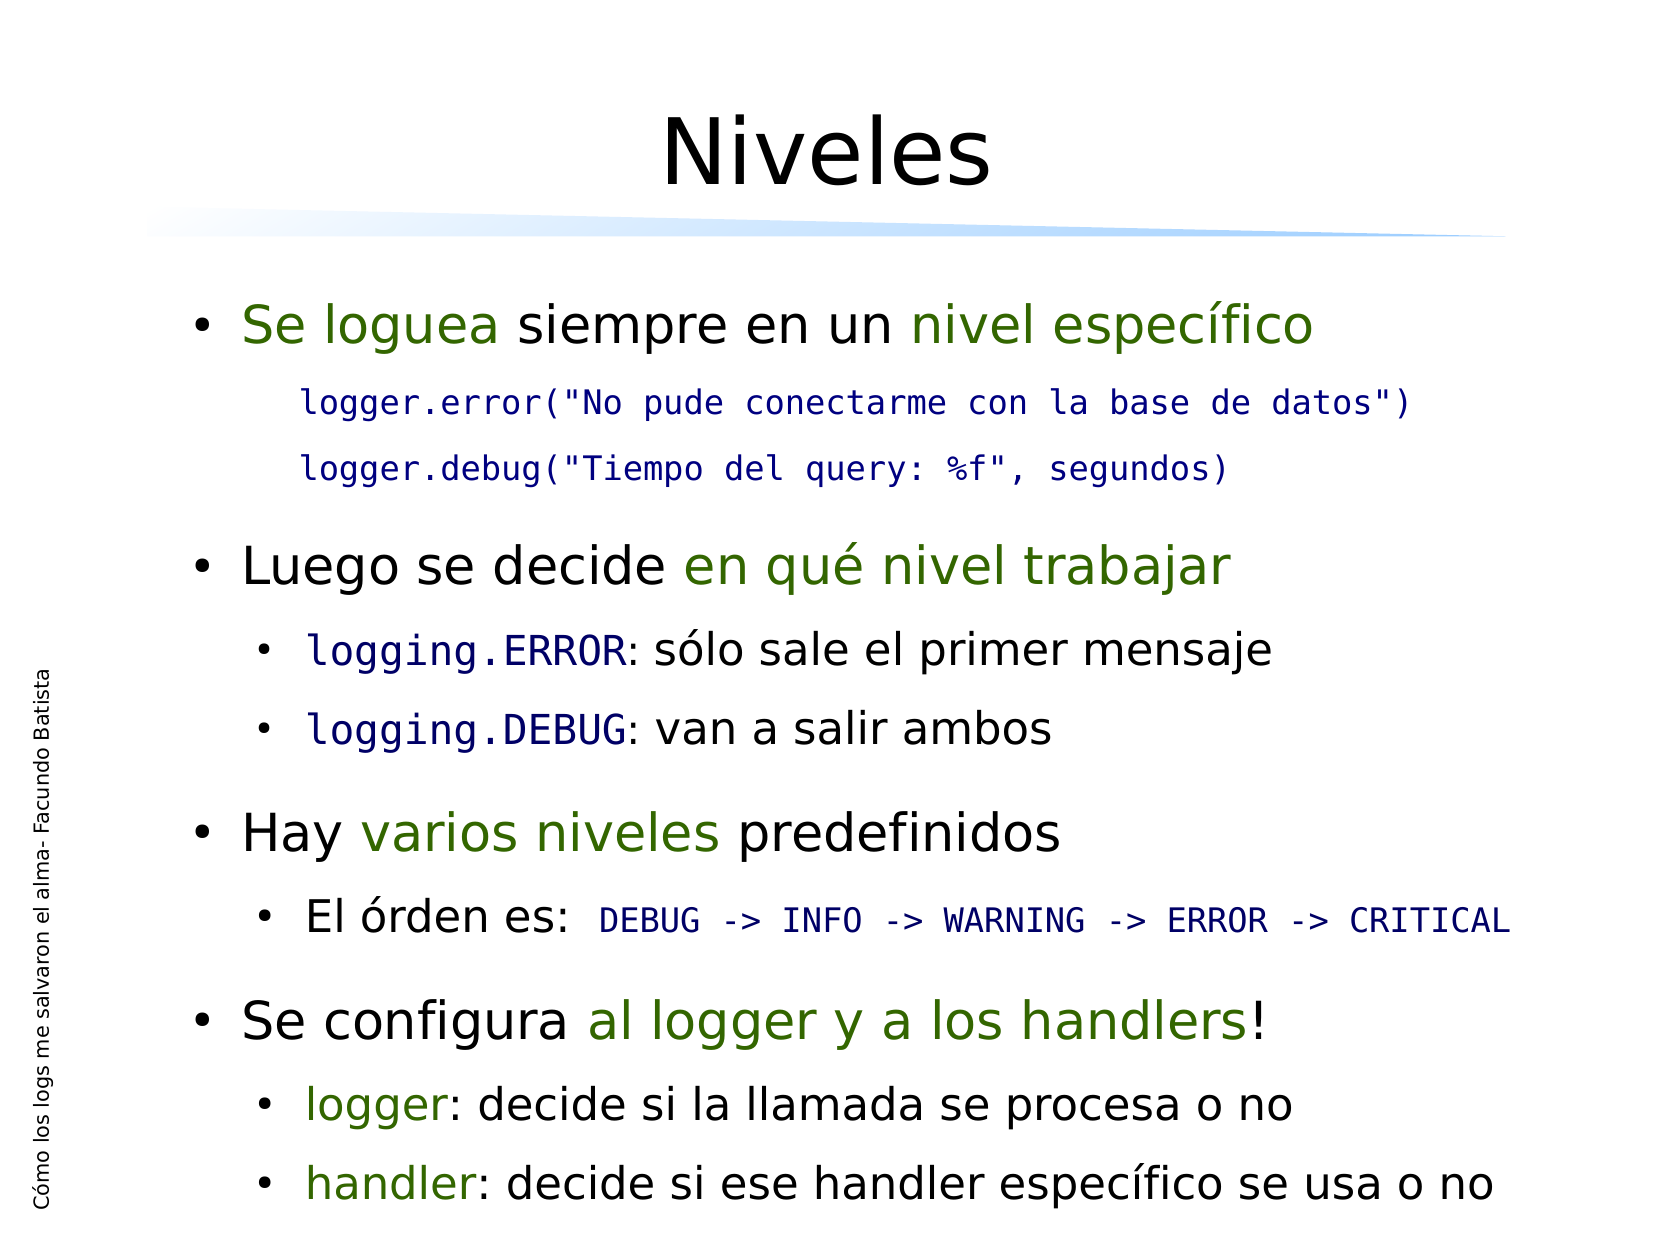

# Niveles
Se loguea siempre en un nivel específico
 logger.error("No pude conectarme con la base de datos")
 logger.debug("Tiempo del query: %f", segundos)
Luego se decide en qué nivel trabajar
logging.ERROR: sólo sale el primer mensaje
logging.DEBUG: van a salir ambos
Hay varios niveles predefinidos
El órden es: DEBUG -> INFO -> WARNING -> ERROR -> CRITICAL
Se configura al logger y a los handlers!
logger: decide si la llamada se procesa o no
handler: decide si ese handler específico se usa o no